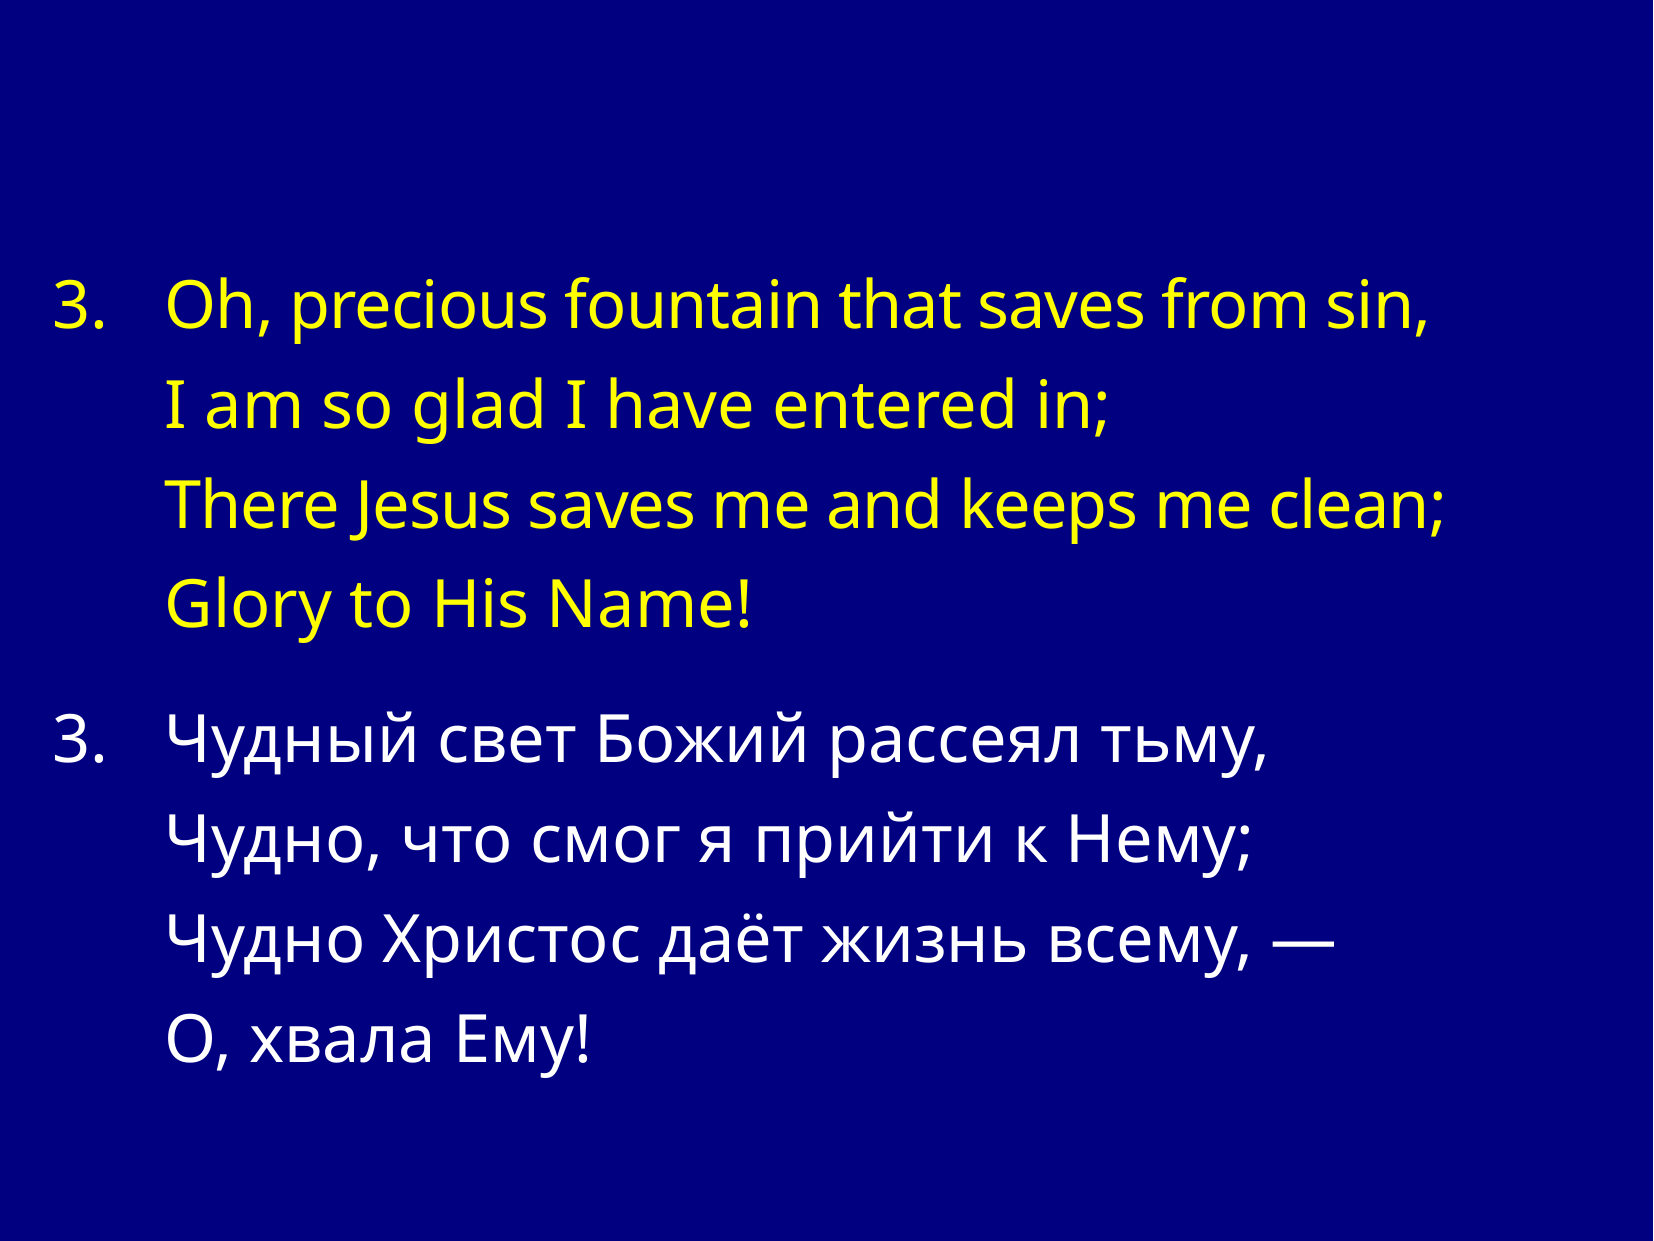

3.	Oh, precious fountain that saves from sin,
	I am so glad I have entered in;
	There Jesus saves me and keeps me clean;
	Glory to His Name!
3.	Чудный свет Божий рассеял тьму,
	Чудно, что смог я прийти к Нему;
	Чудно Христос даёт жизнь всему, —
	О, хвала Ему!